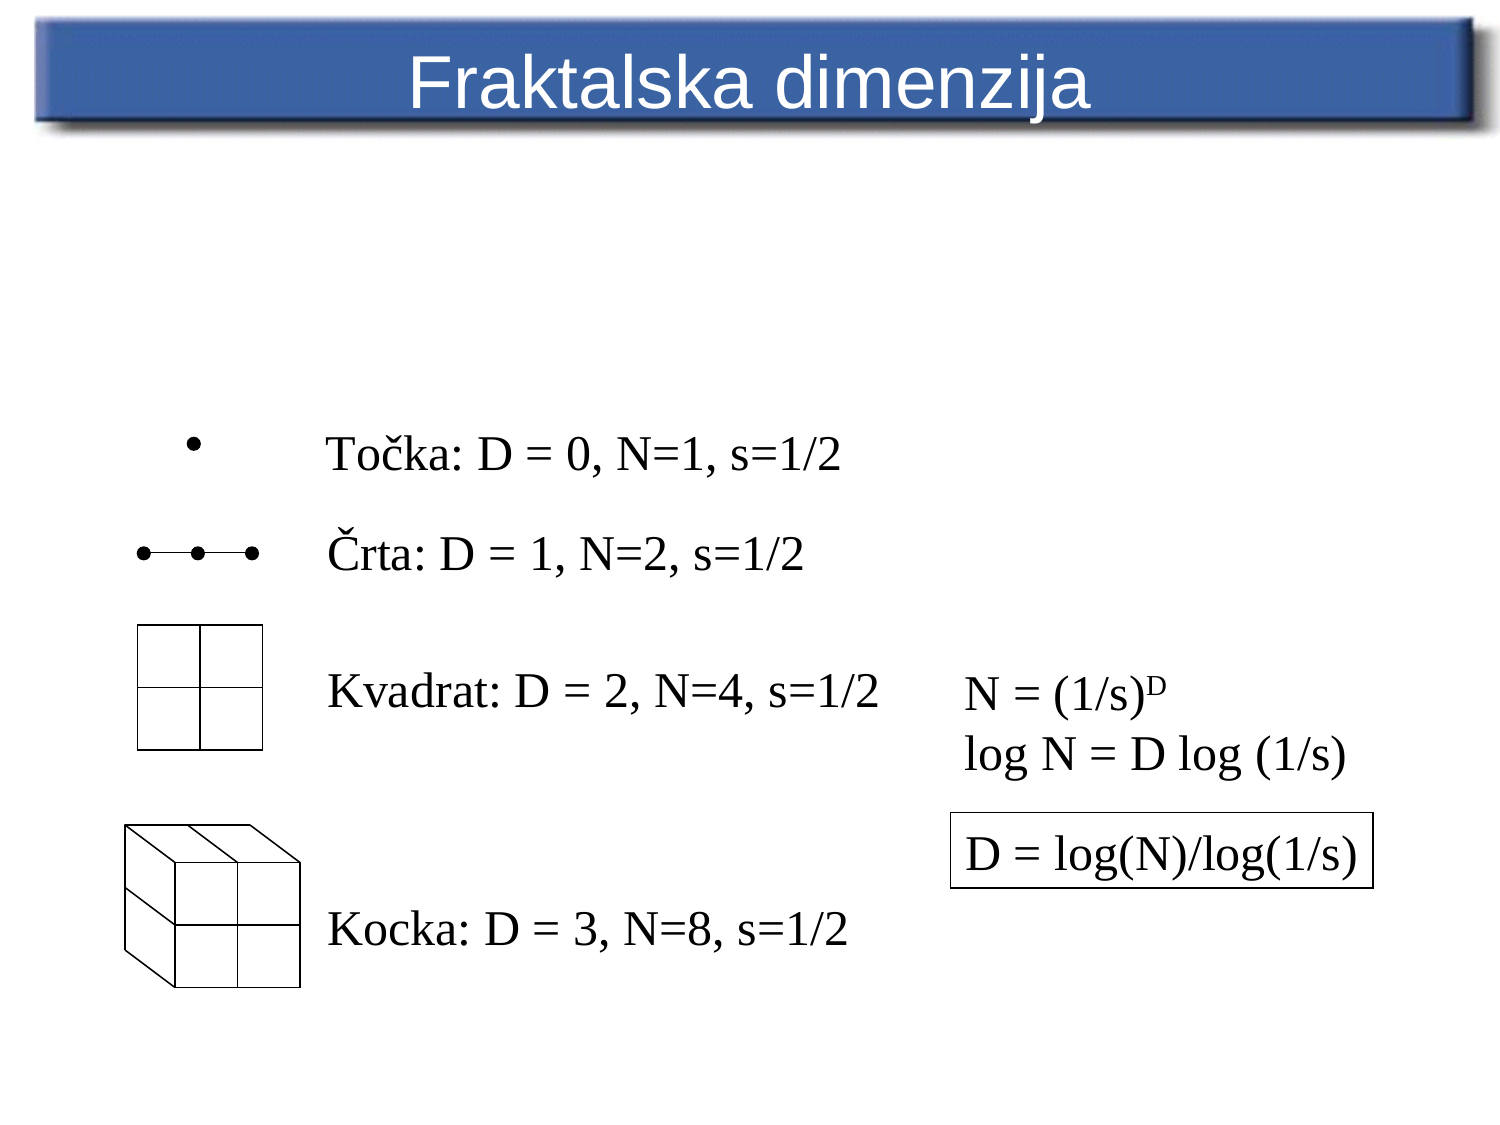

# Fraktalska dimenzija
Točka: D = 0, N=1, s=1/2
Črta: D = 1, N=2, s=1/2
Kvadrat: D = 2, N=4, s=1/2
N = (1/s)D
log N = D log (1/s)
D = log(N)/log(1/s)
Kocka: D = 3, N=8, s=1/2